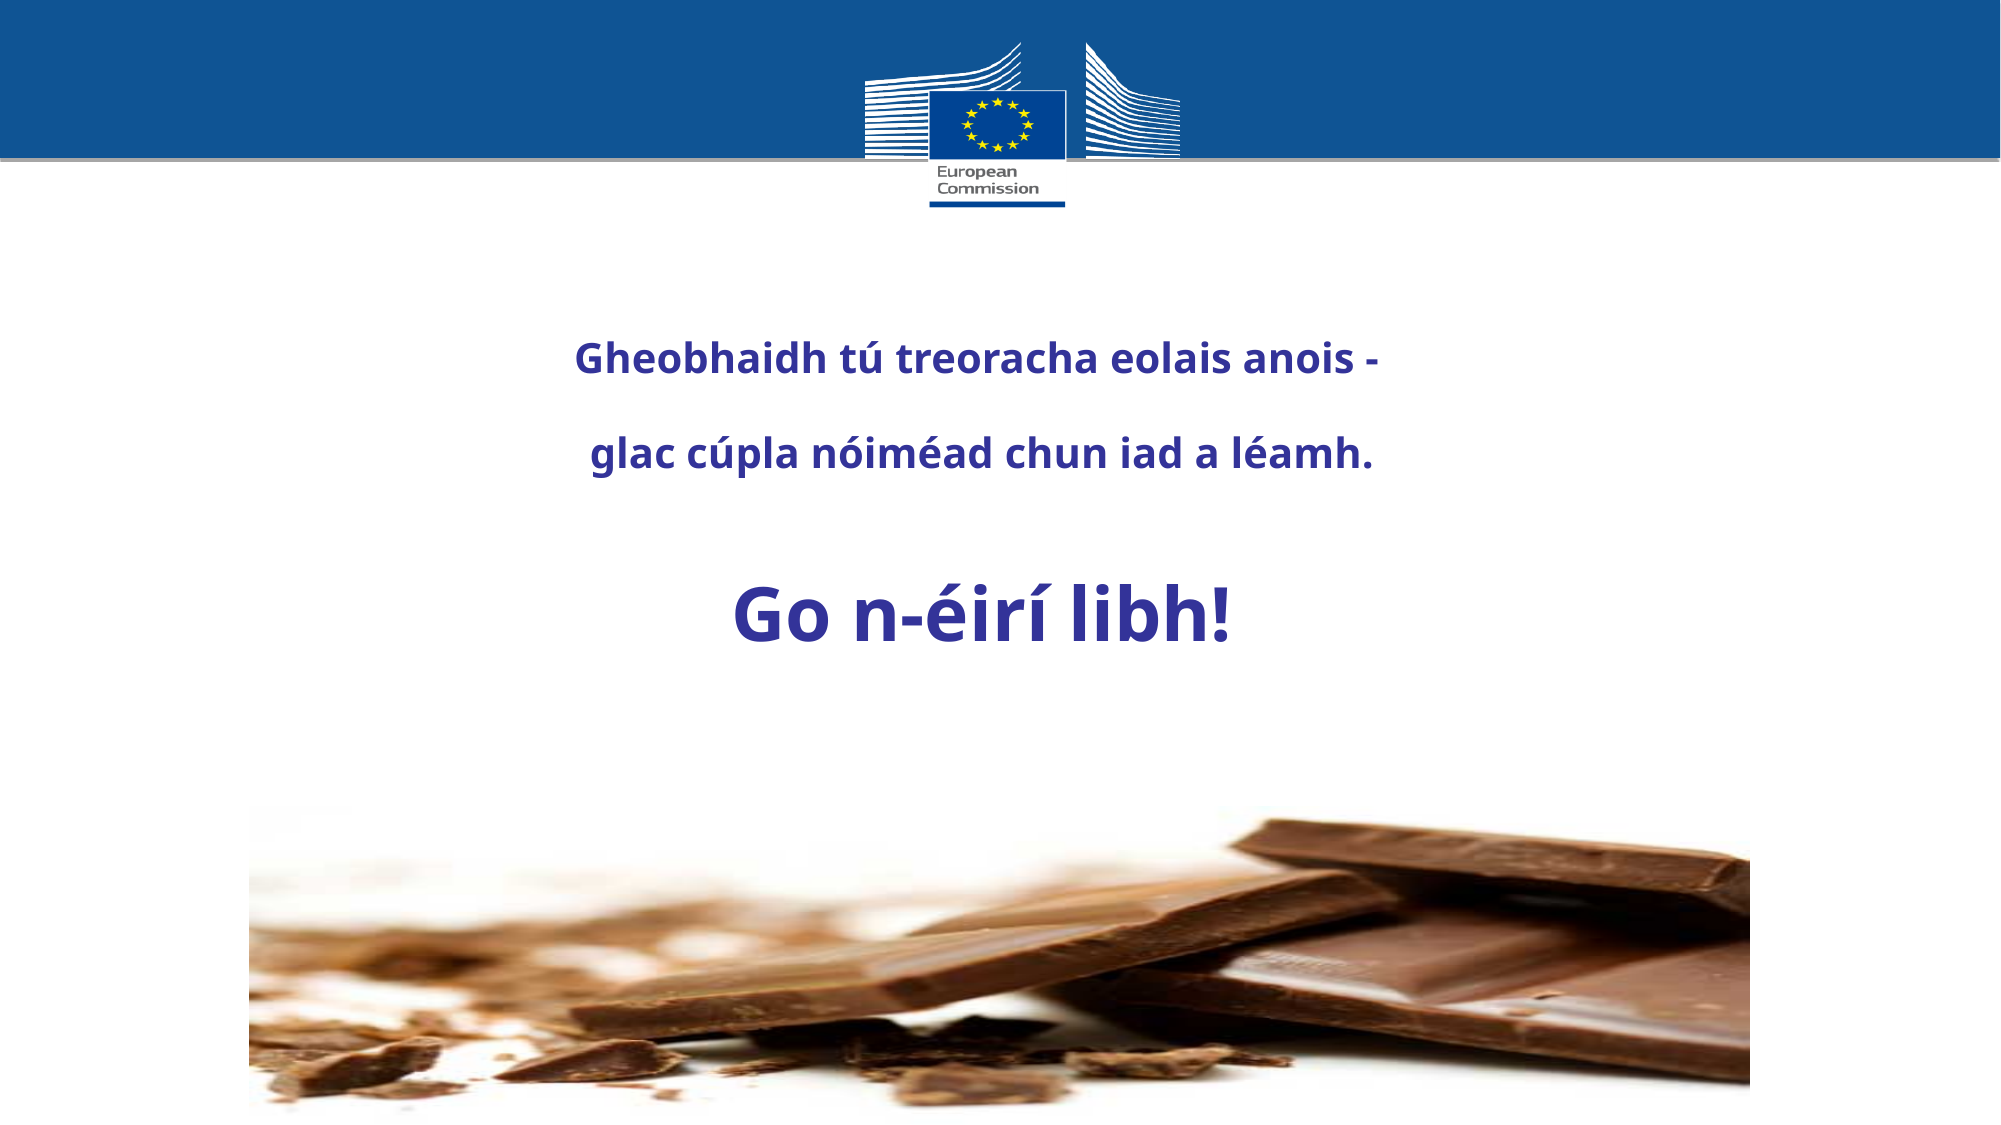

Gheobhaidh tú treoracha eolais anois -
glac cúpla nóiméad chun iad a léamh.
Go n-éirí libh!